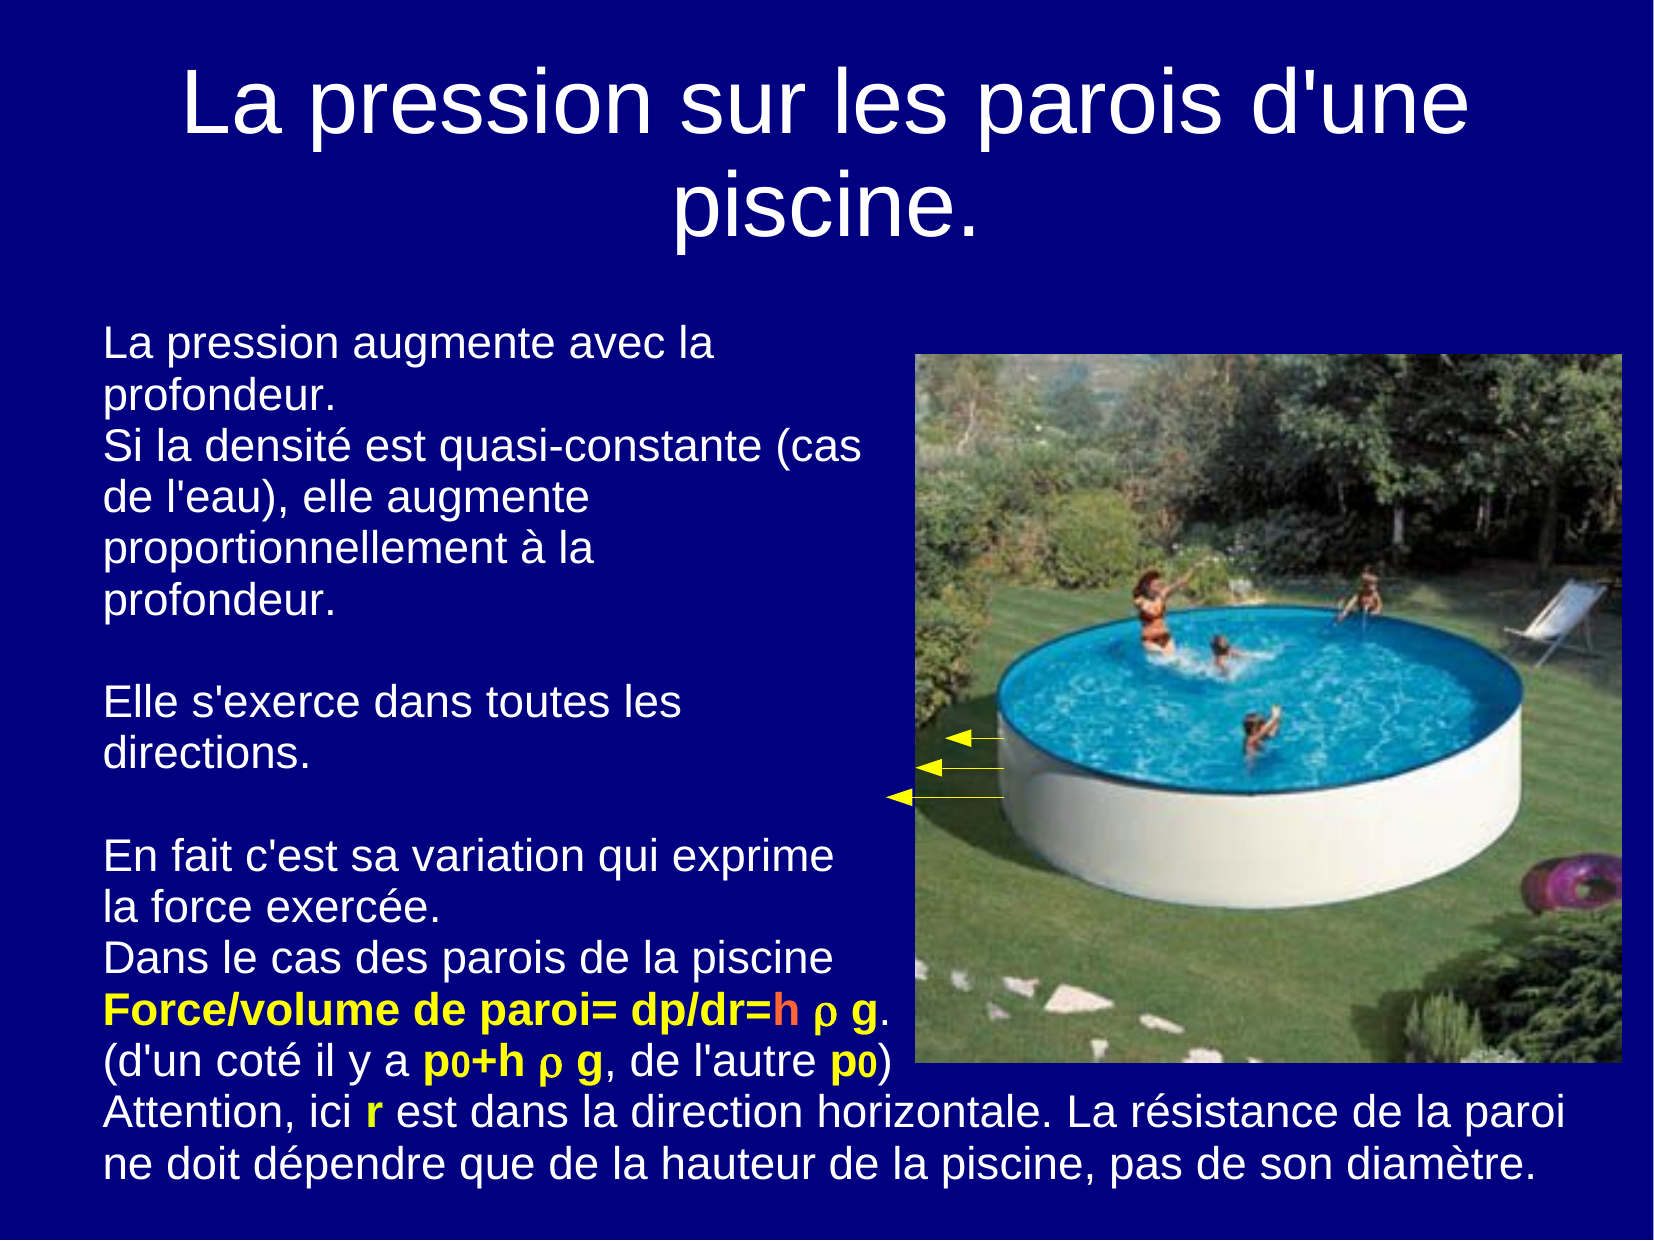

# La pression sur les parois d'une piscine.
La pression augmente avec la
profondeur.
Si la densité est quasi-constante (cas
de l'eau), elle augmente
proportionnellement à la
profondeur.
Elle s'exerce dans toutes les
directions.
En fait c'est sa variation qui exprime
la force exercée.
Dans le cas des parois de la piscine
Force/volume de paroi= dp/dr=h r g.
(d'un coté il y a p0+h r g, de l'autre p0)
Attention, ici r est dans la direction horizontale. La résistance de la paroi
ne doit dépendre que de la hauteur de la piscine, pas de son diamètre.